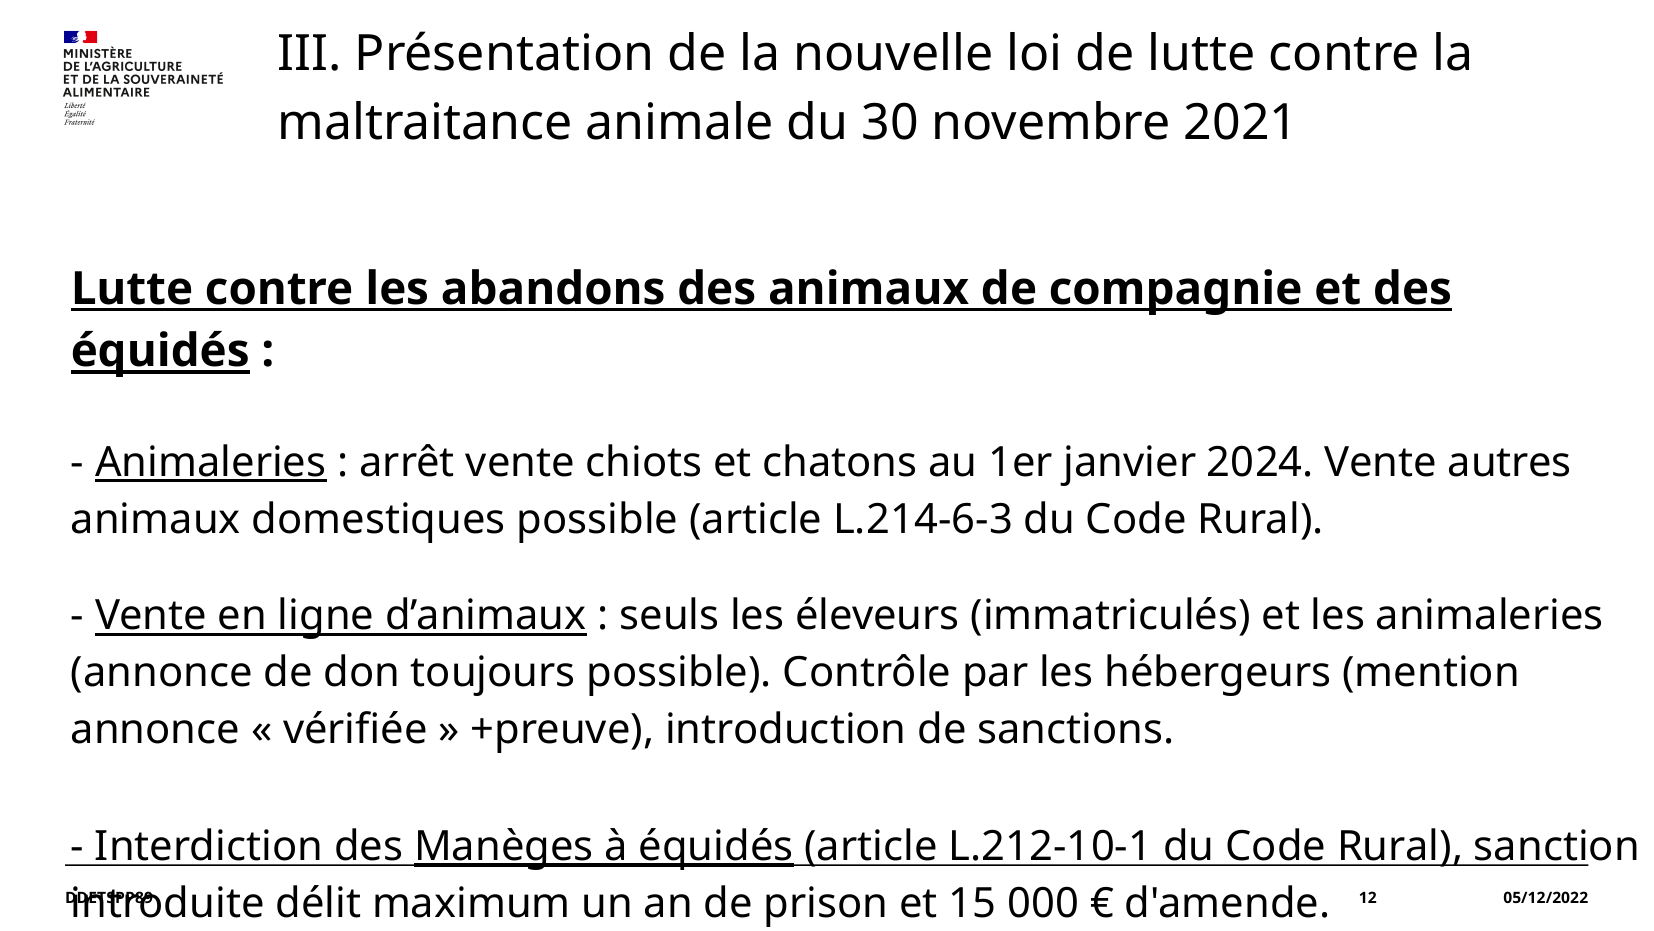

# III. Présentation de la nouvelle loi de lutte contre la maltraitance animale du 30 novembre 2021
Lutte contre les abandons des animaux de compagnie et des équidés :
- Animaleries : arrêt vente chiots et chatons au 1er janvier 2024. Vente autres animaux domestiques possible (article L.214-6-3 du Code Rural).
- Vente en ligne d’animaux : seuls les éleveurs (immatriculés) et les animaleries (annonce de don toujours possible). Contrôle par les hébergeurs (mention annonce « vérifiée » +preuve), introduction de sanctions.
- Interdiction des Manèges à équidés (article L.212-10-1 du Code Rural), sanction introduite délit maximum un an de prison et 15 000 € d'amende.
DDETSPP89
12
05/12/2022